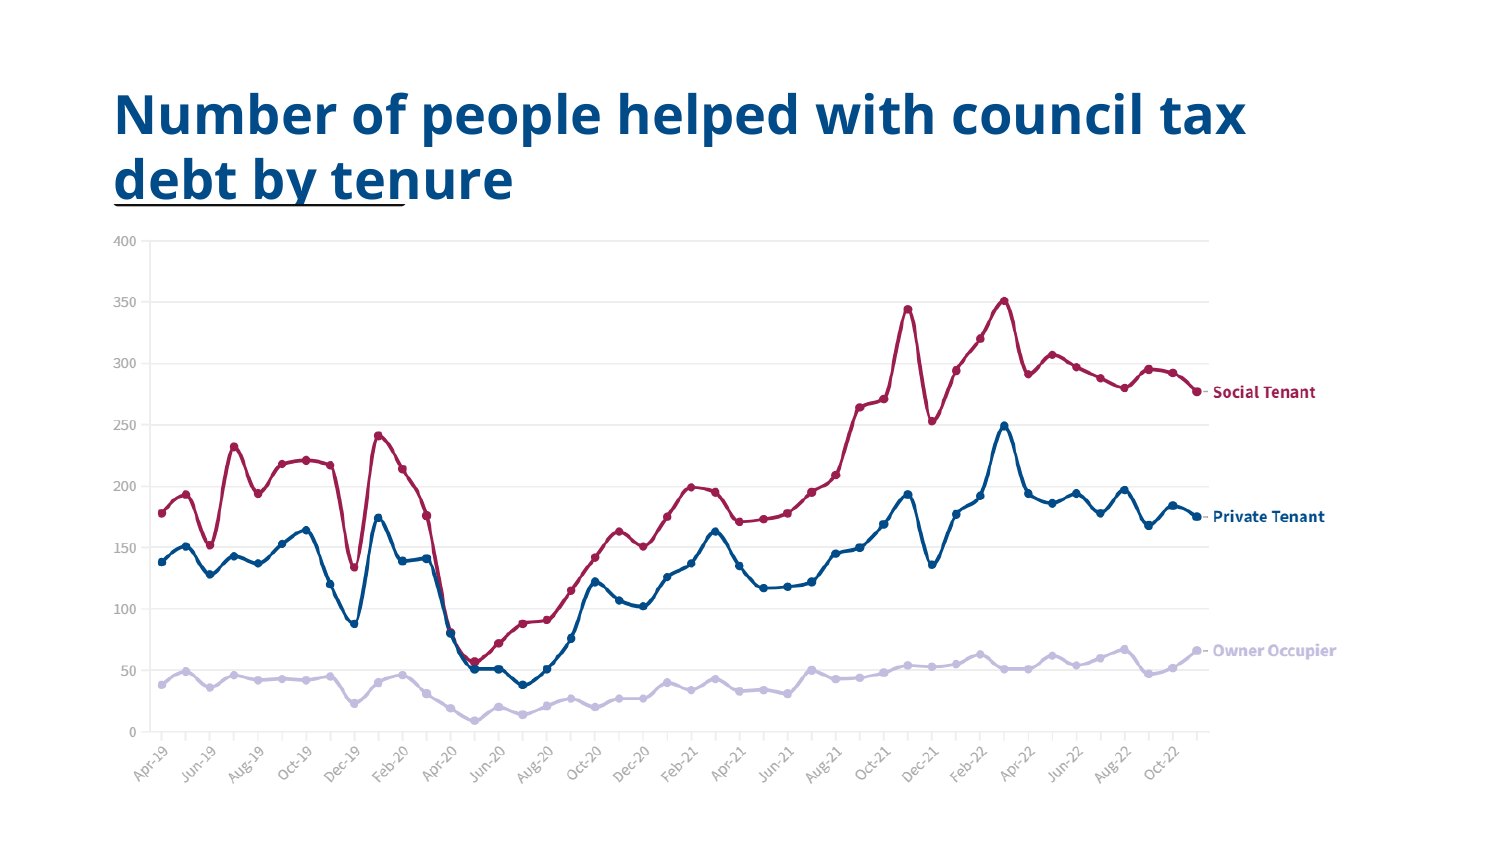

# Number of people helped with council tax debt by tenure